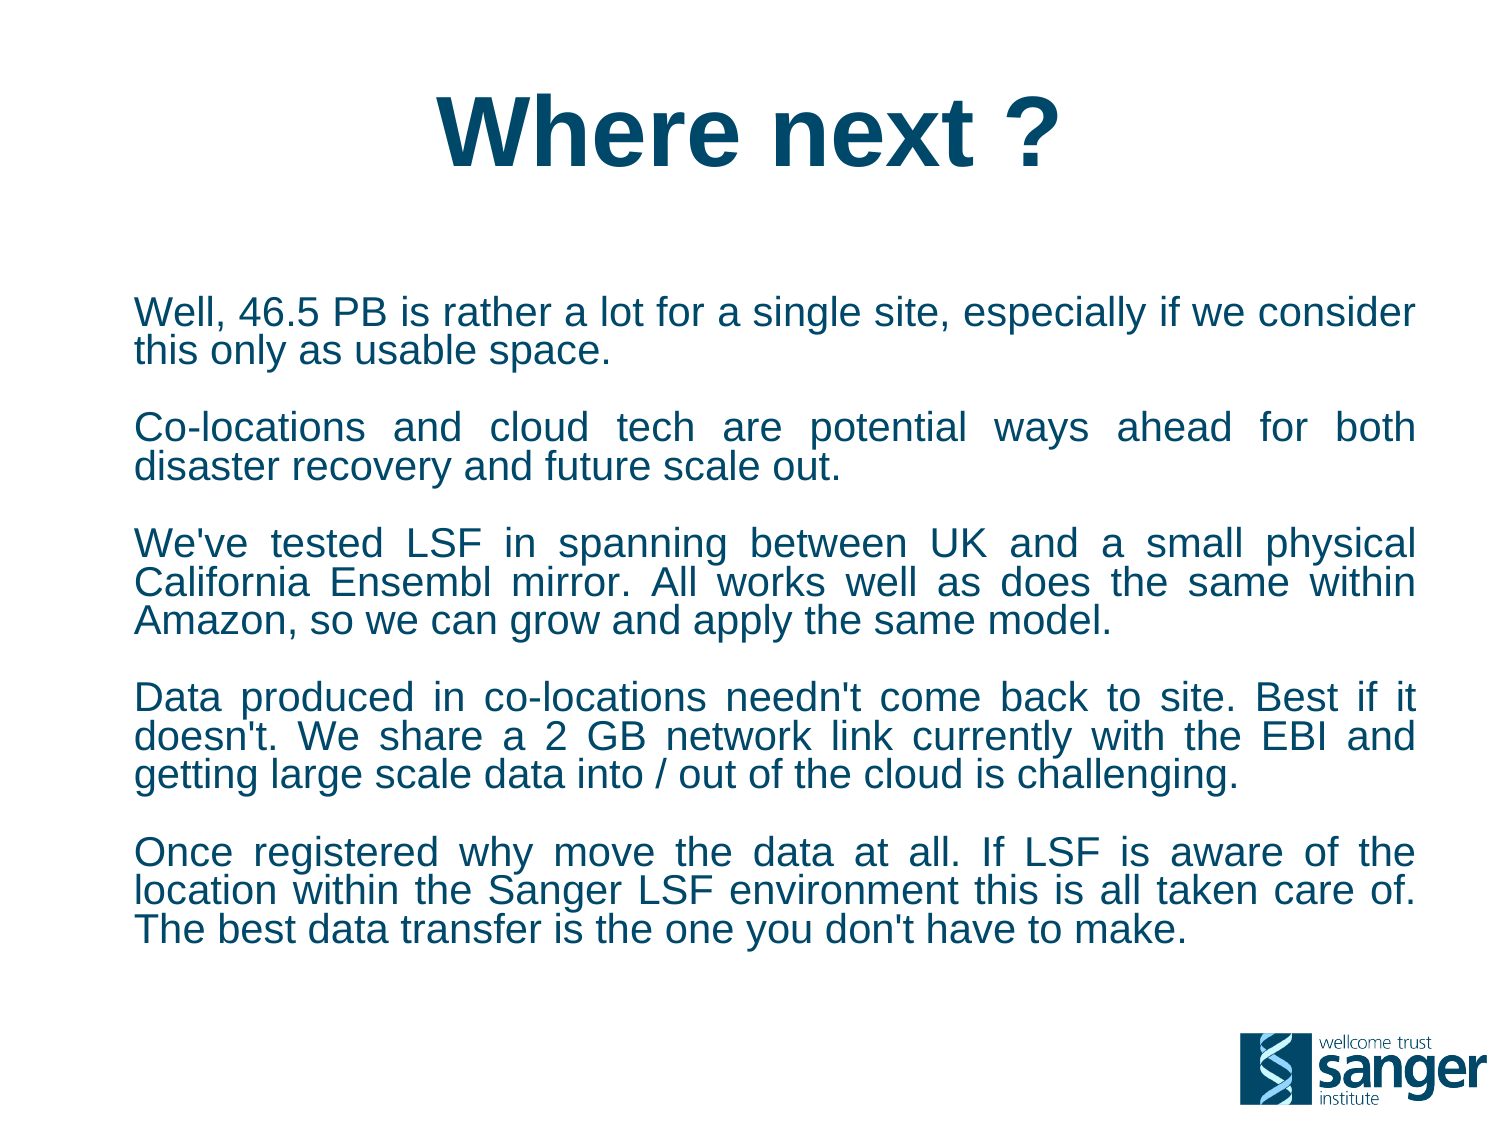

# Where next ?
Well, 46.5 PB is rather a lot for a single site, especially if we consider this only as usable space.
Co-locations and cloud tech are potential ways ahead for both disaster recovery and future scale out.
We've tested LSF in spanning between UK and a small physical California Ensembl mirror. All works well as does the same within Amazon, so we can grow and apply the same model.
Data produced in co-locations needn't come back to site. Best if it doesn't. We share a 2 GB network link currently with the EBI and getting large scale data into / out of the cloud is challenging.
Once registered why move the data at all. If LSF is aware of the location within the Sanger LSF environment this is all taken care of. The best data transfer is the one you don't have to make.